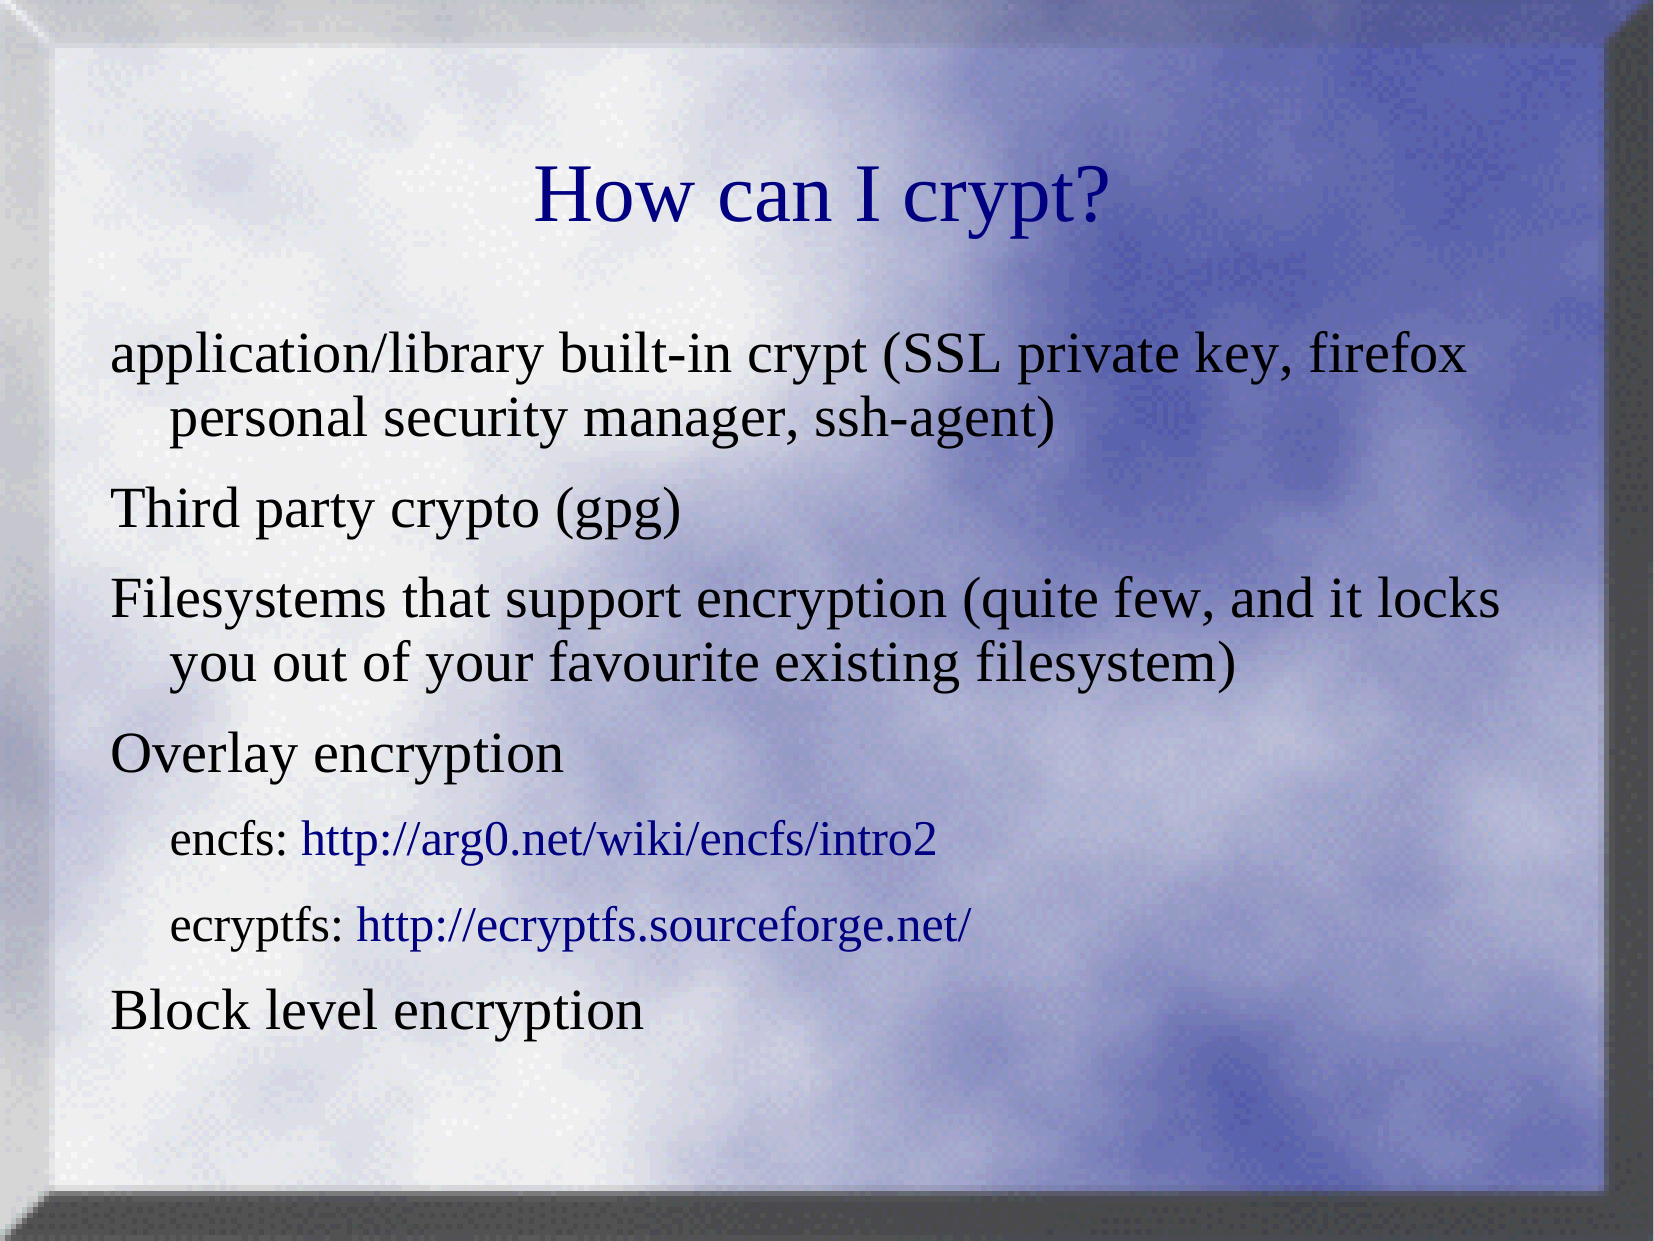

# How can I crypt?
application/library built-in crypt (SSL private key, firefox personal security manager, ssh-agent)
Third party crypto (gpg)
Filesystems that support encryption (quite few, and it locks you out of your favourite existing filesystem)
Overlay encryption
encfs: http://arg0.net/wiki/encfs/intro2
ecryptfs: http://ecryptfs.sourceforge.net/
Block level encryption